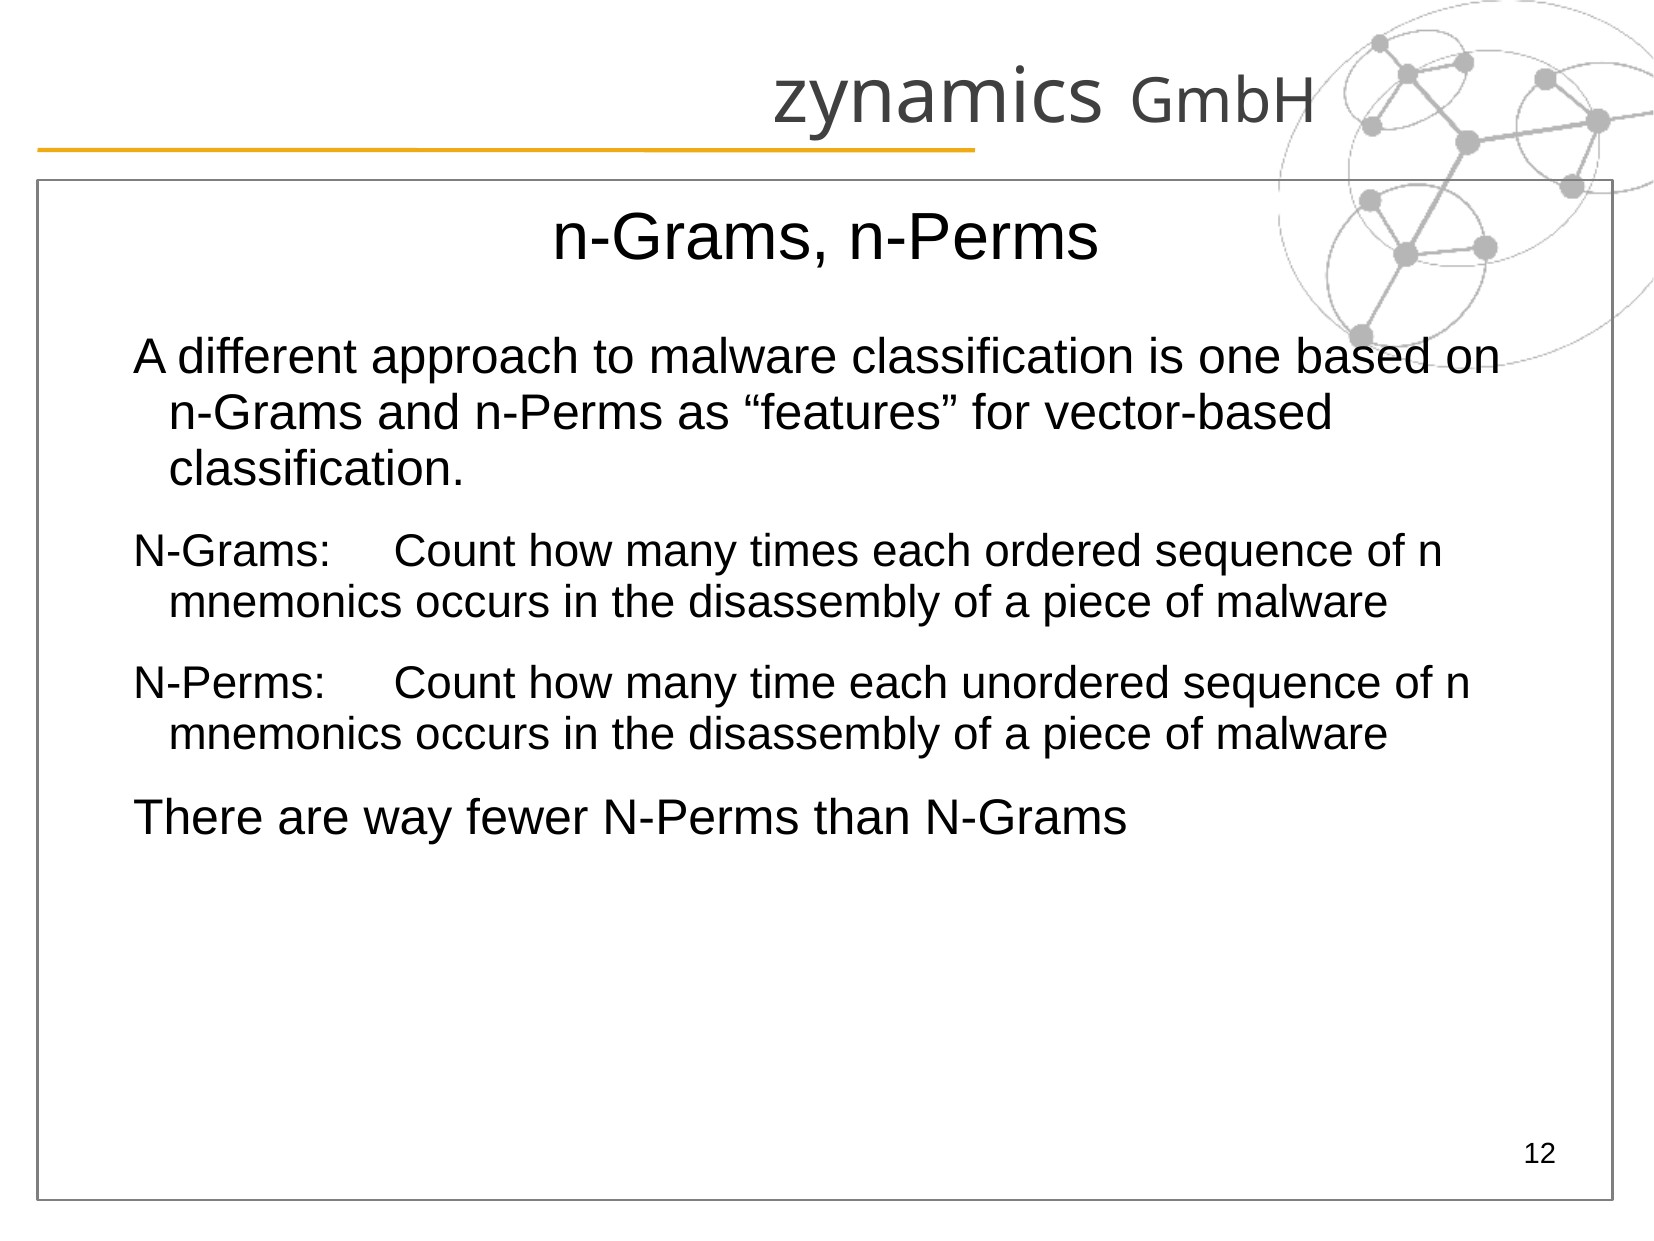

zynamics GmbH
# n-Grams, n-Perms
A different approach to malware classification is one based on n-Grams and n-Perms as “features” for vector-based classification.
N-Grams:	Count how many times each ordered sequence of n mnemonics occurs in the disassembly of a piece of malware
N-Perms: 	Count how many time each unordered sequence of n mnemonics occurs in the disassembly of a piece of malware
There are way fewer N-Perms than N-Grams